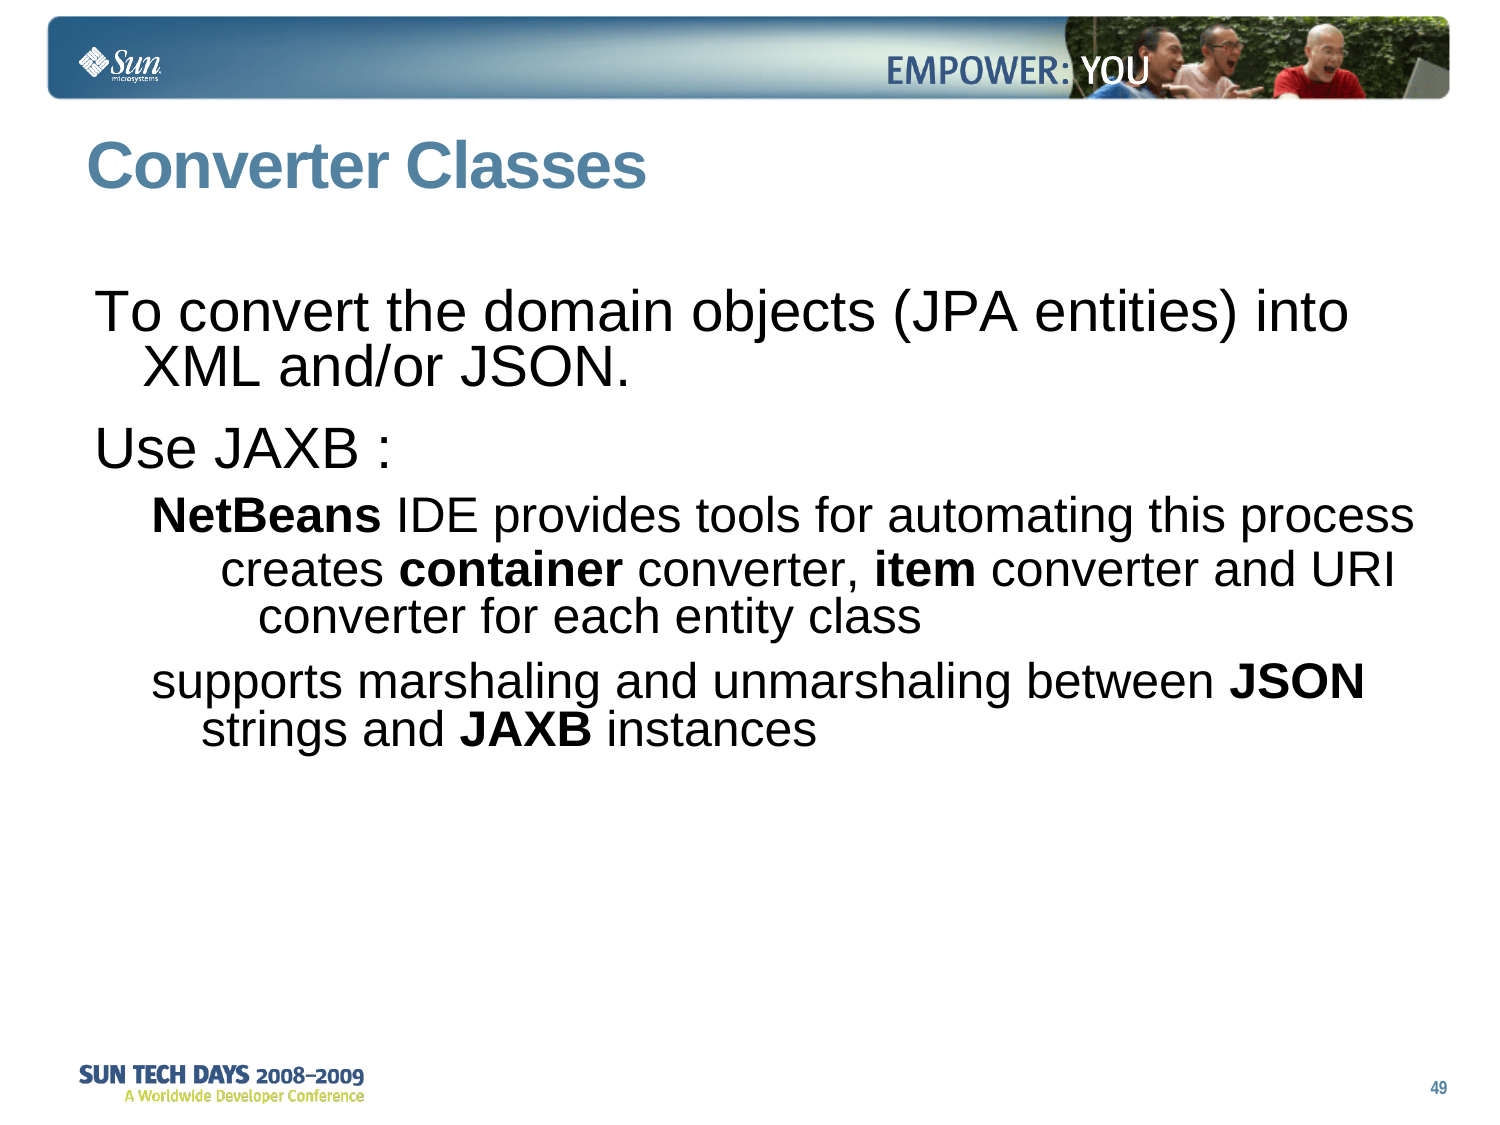

# Converter Classes
To convert the domain objects (JPA entities) into XML and/or JSON.
Use JAXB :
NetBeans IDE provides tools for automating this process
creates container converter, item converter and URI converter for each entity class
supports marshaling and unmarshaling between JSON strings and JAXB instances